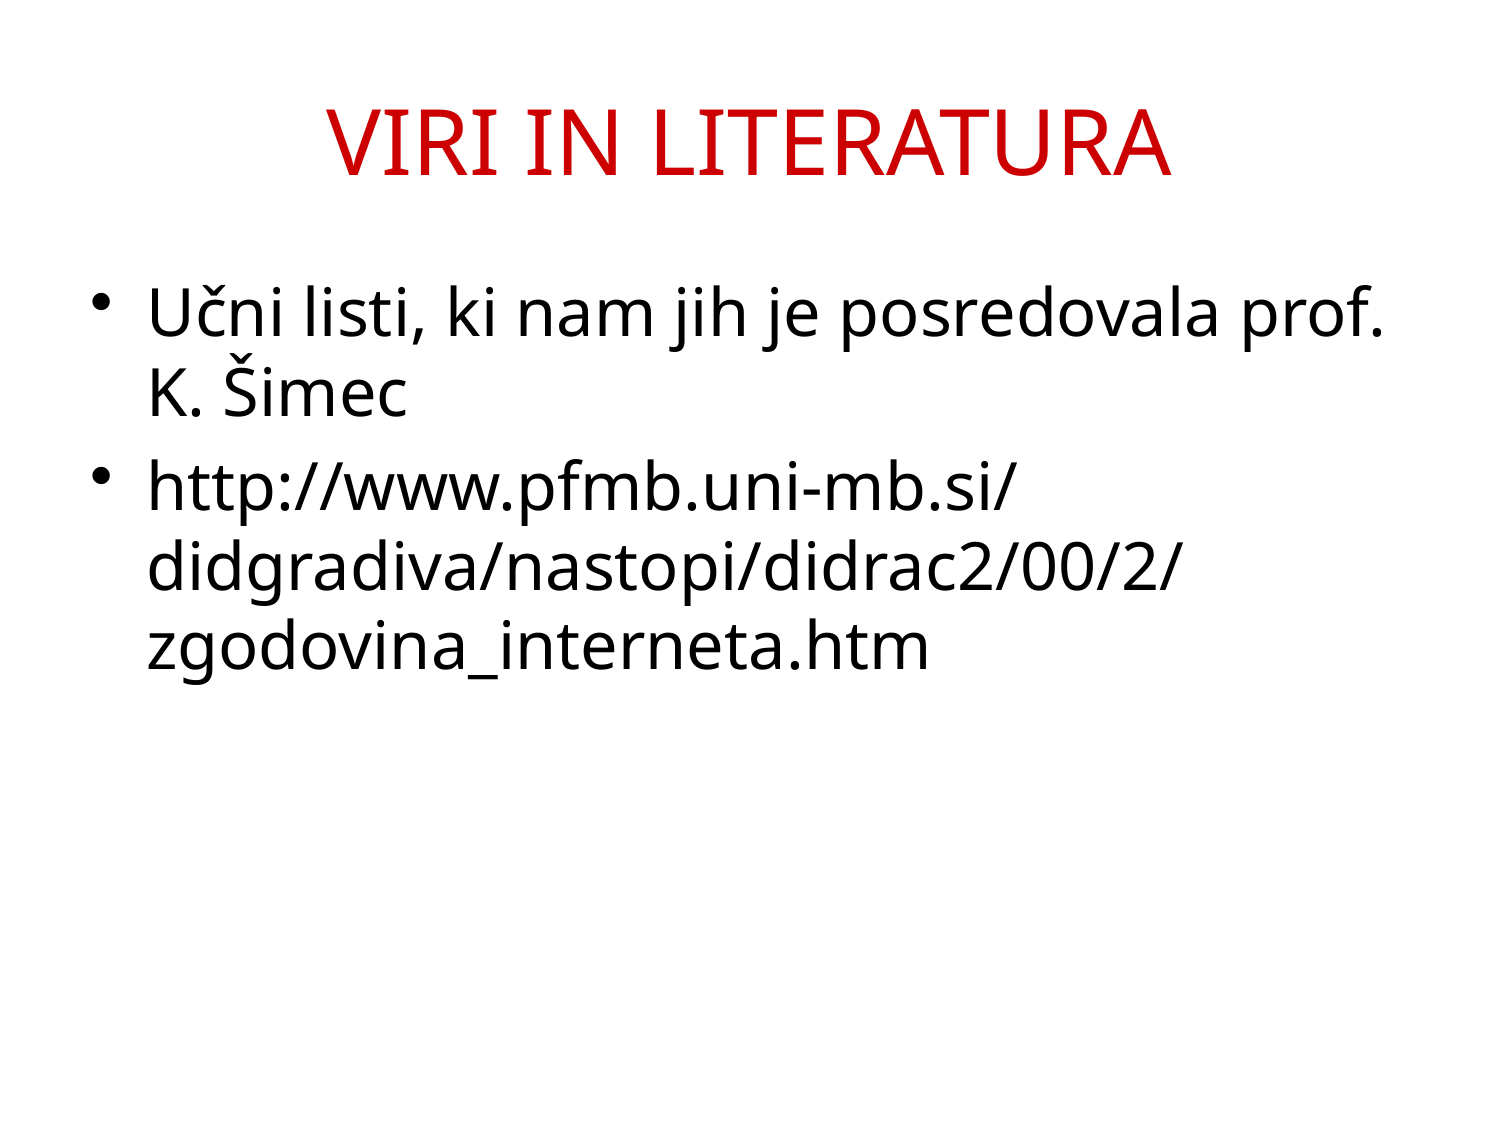

# VIRI IN LITERATURA
Učni listi, ki nam jih je posredovala prof. K. Šimec
http://www.pfmb.uni-mb.si/didgradiva/nastopi/didrac2/00/2/zgodovina_interneta.htm